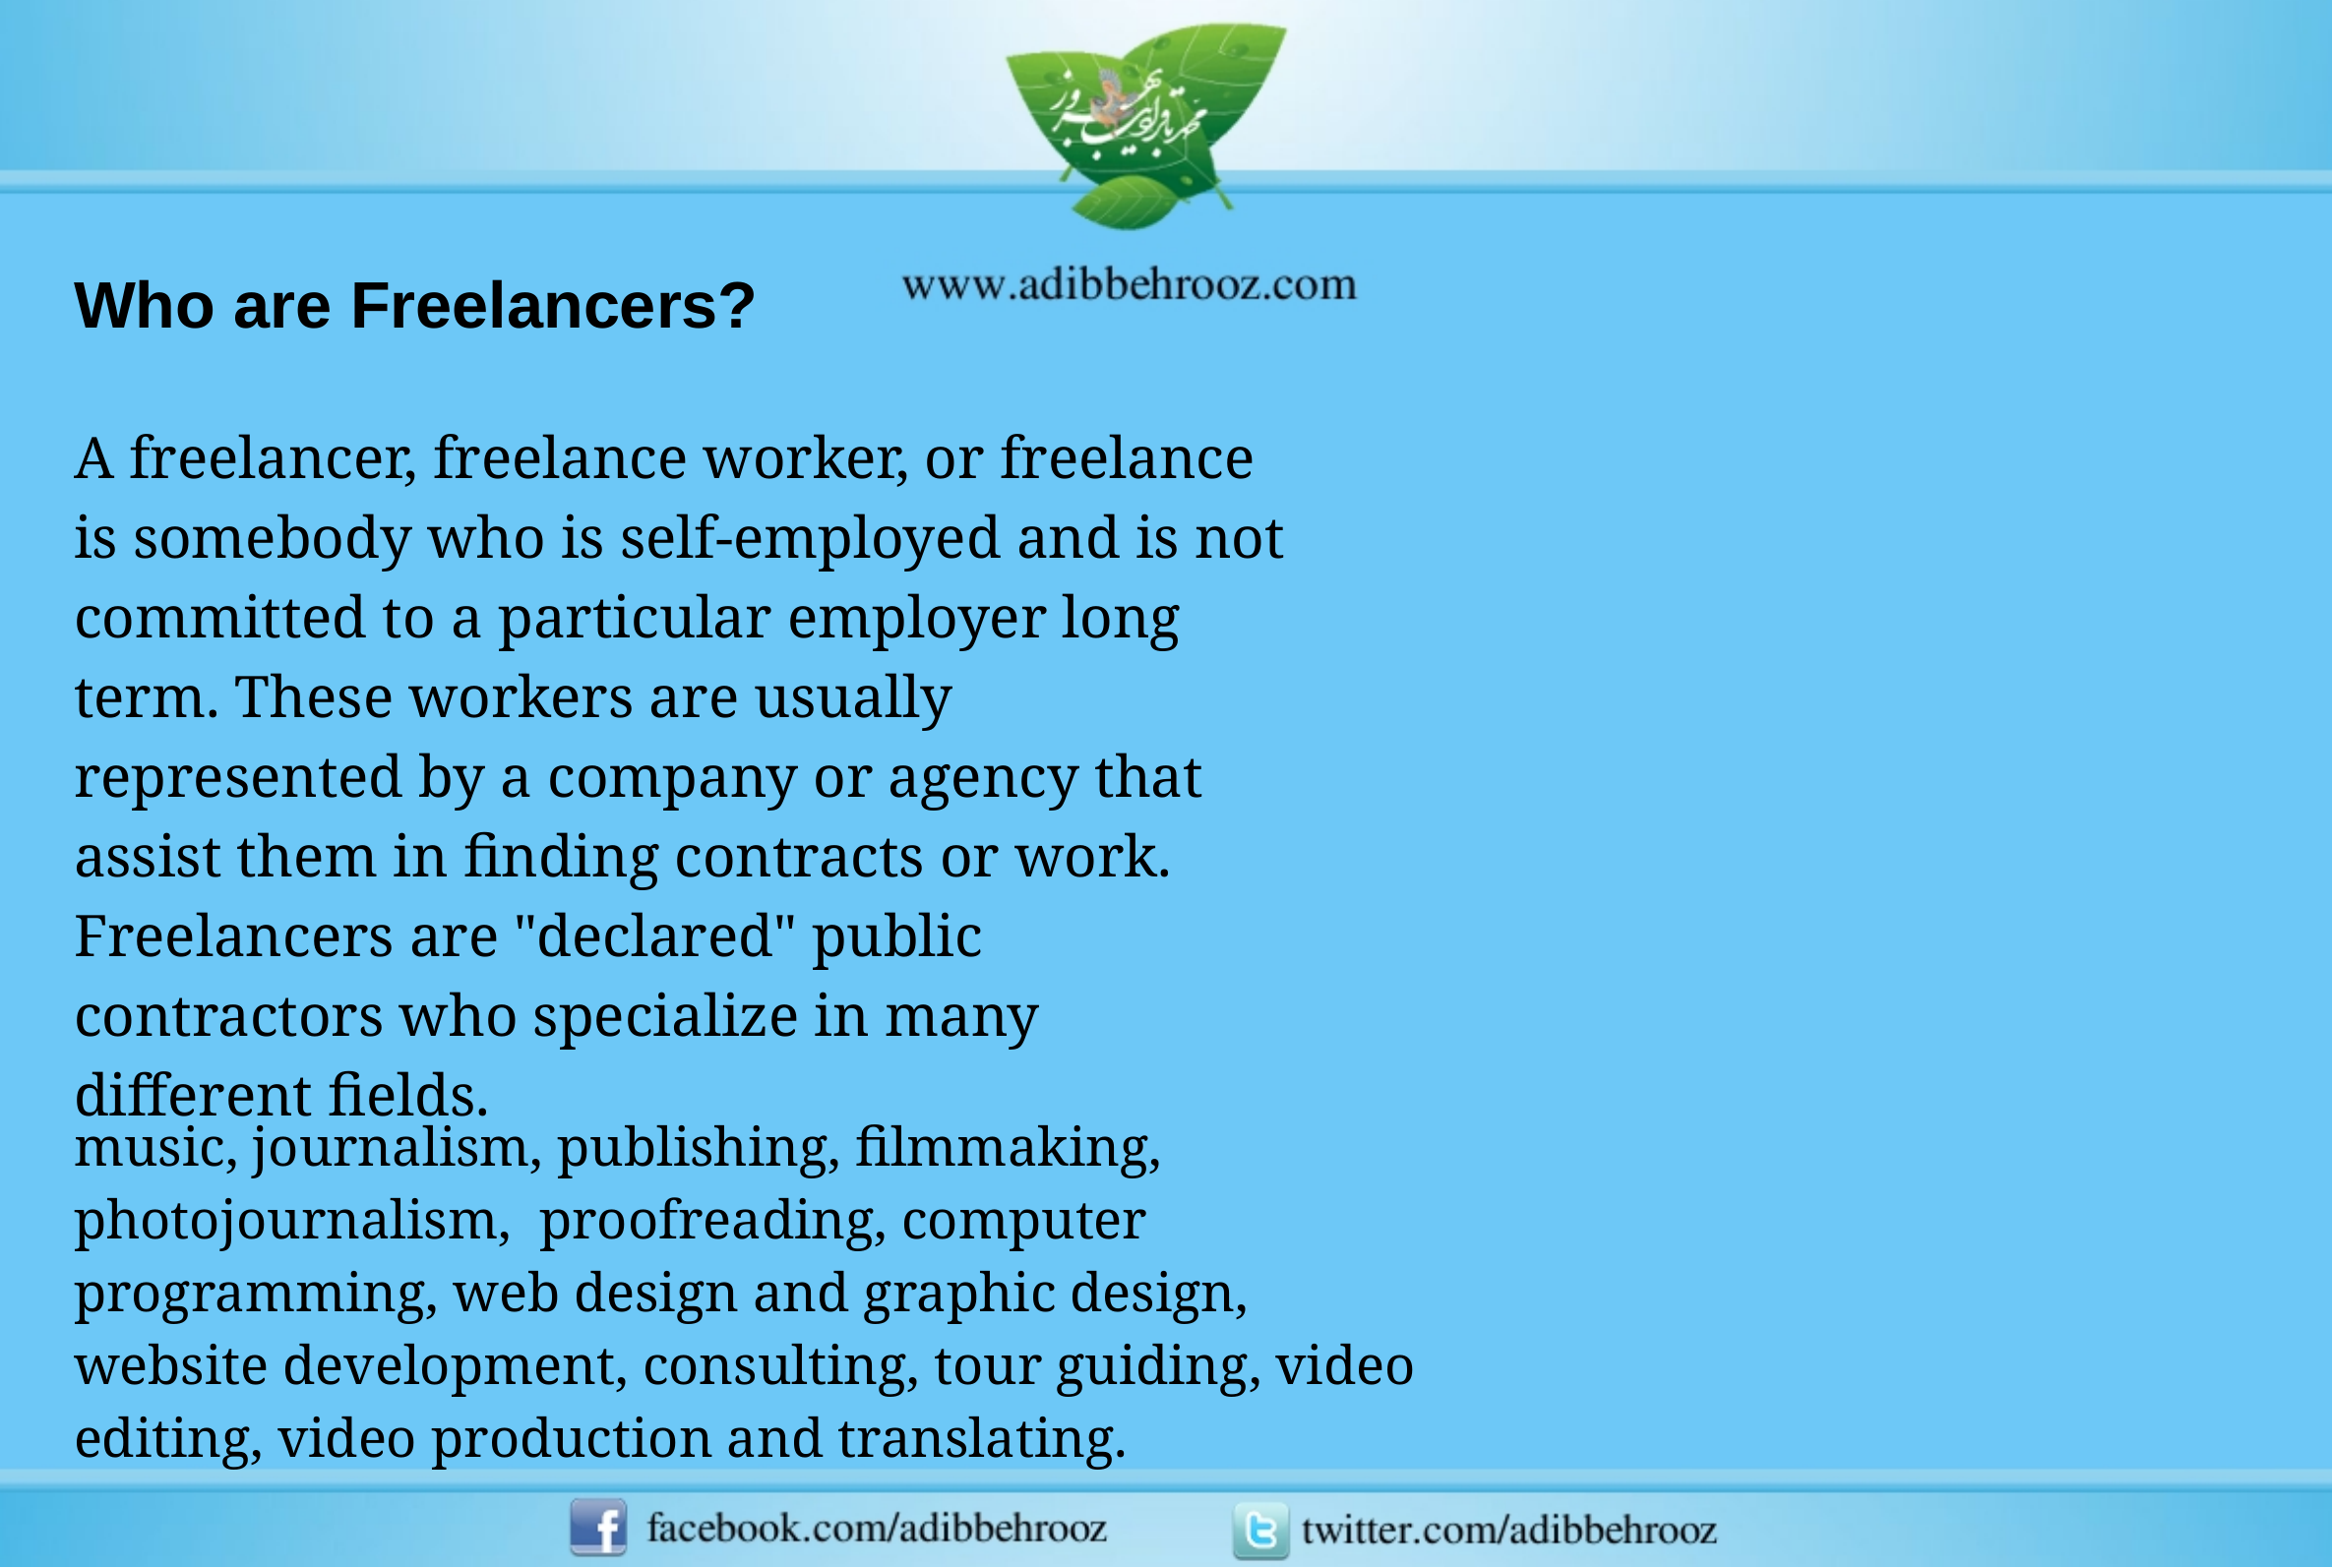

Who are Freelancers?
A freelancer, freelance worker, or freelance is somebody who is self-employed and is not committed to a particular employer long term. These workers are usually represented by a company or agency that assist them in finding contracts or work. Freelancers are "declared" public contractors who specialize in many different fields.
music, journalism, publishing, filmmaking, photojournalism, proofreading, computer programming, web design and graphic design, website development, consulting, tour guiding, video editing, video production and translating.